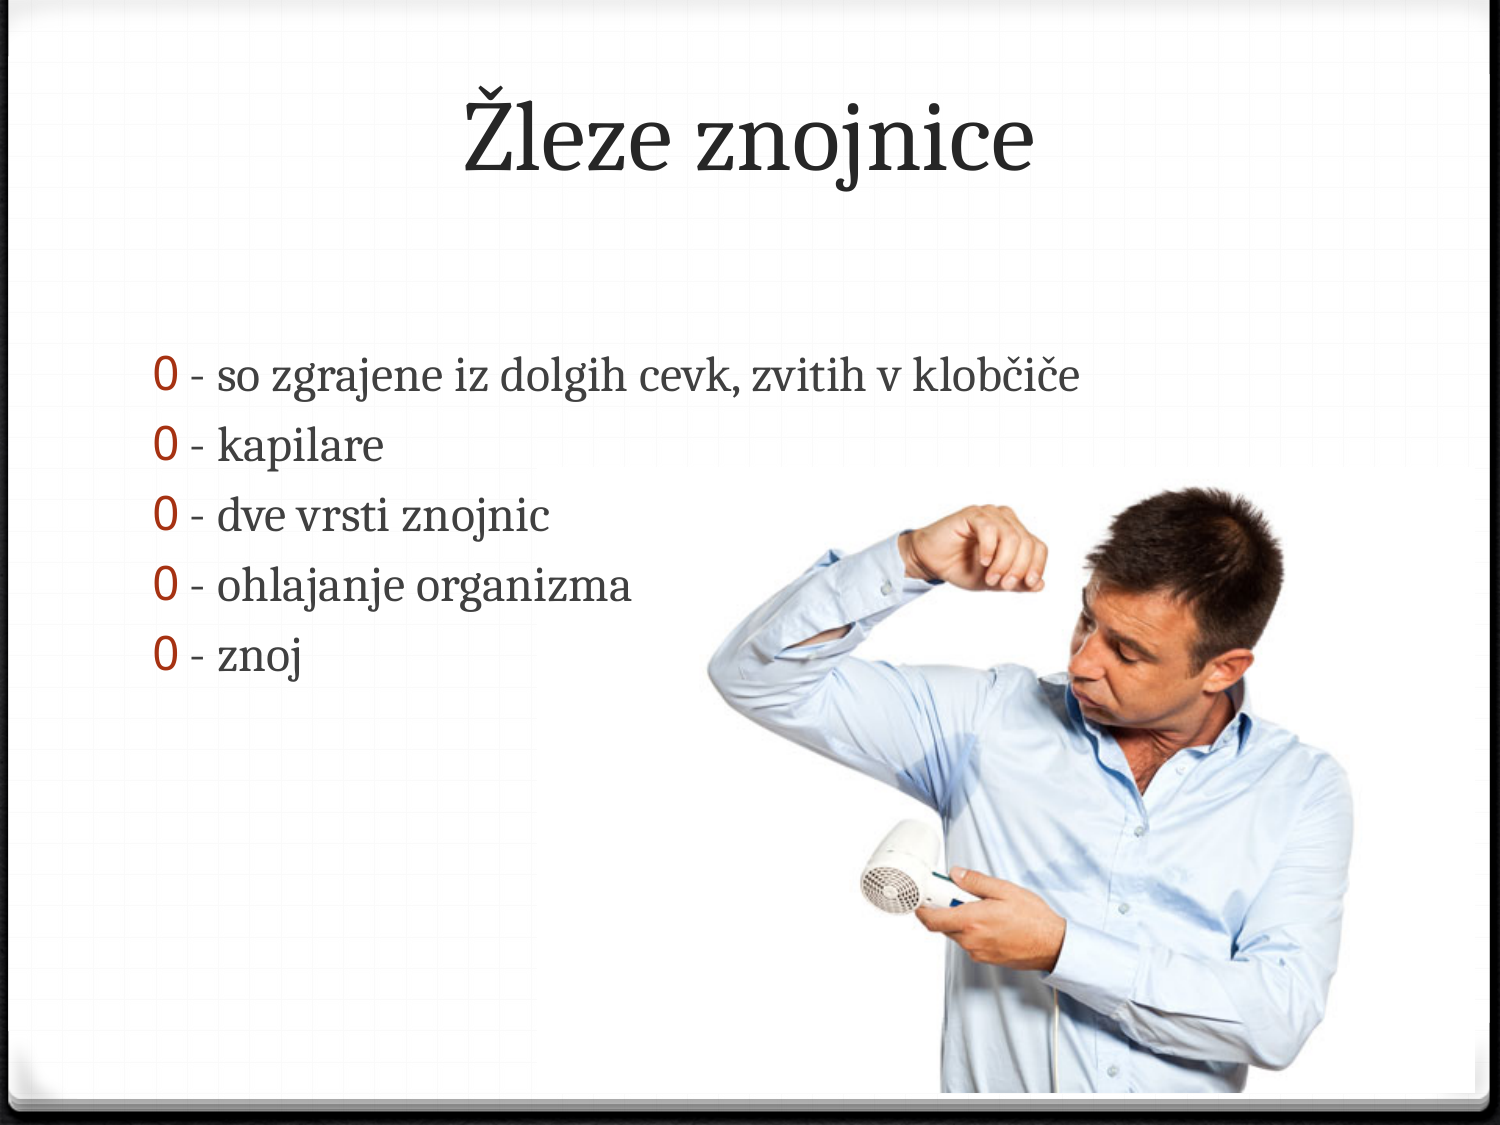

# Žleze znojnice
- so zgrajene iz dolgih cevk, zvitih v klobčiče
- kapilare
- dve vrsti znojnic
- ohlajanje organizma
- znoj